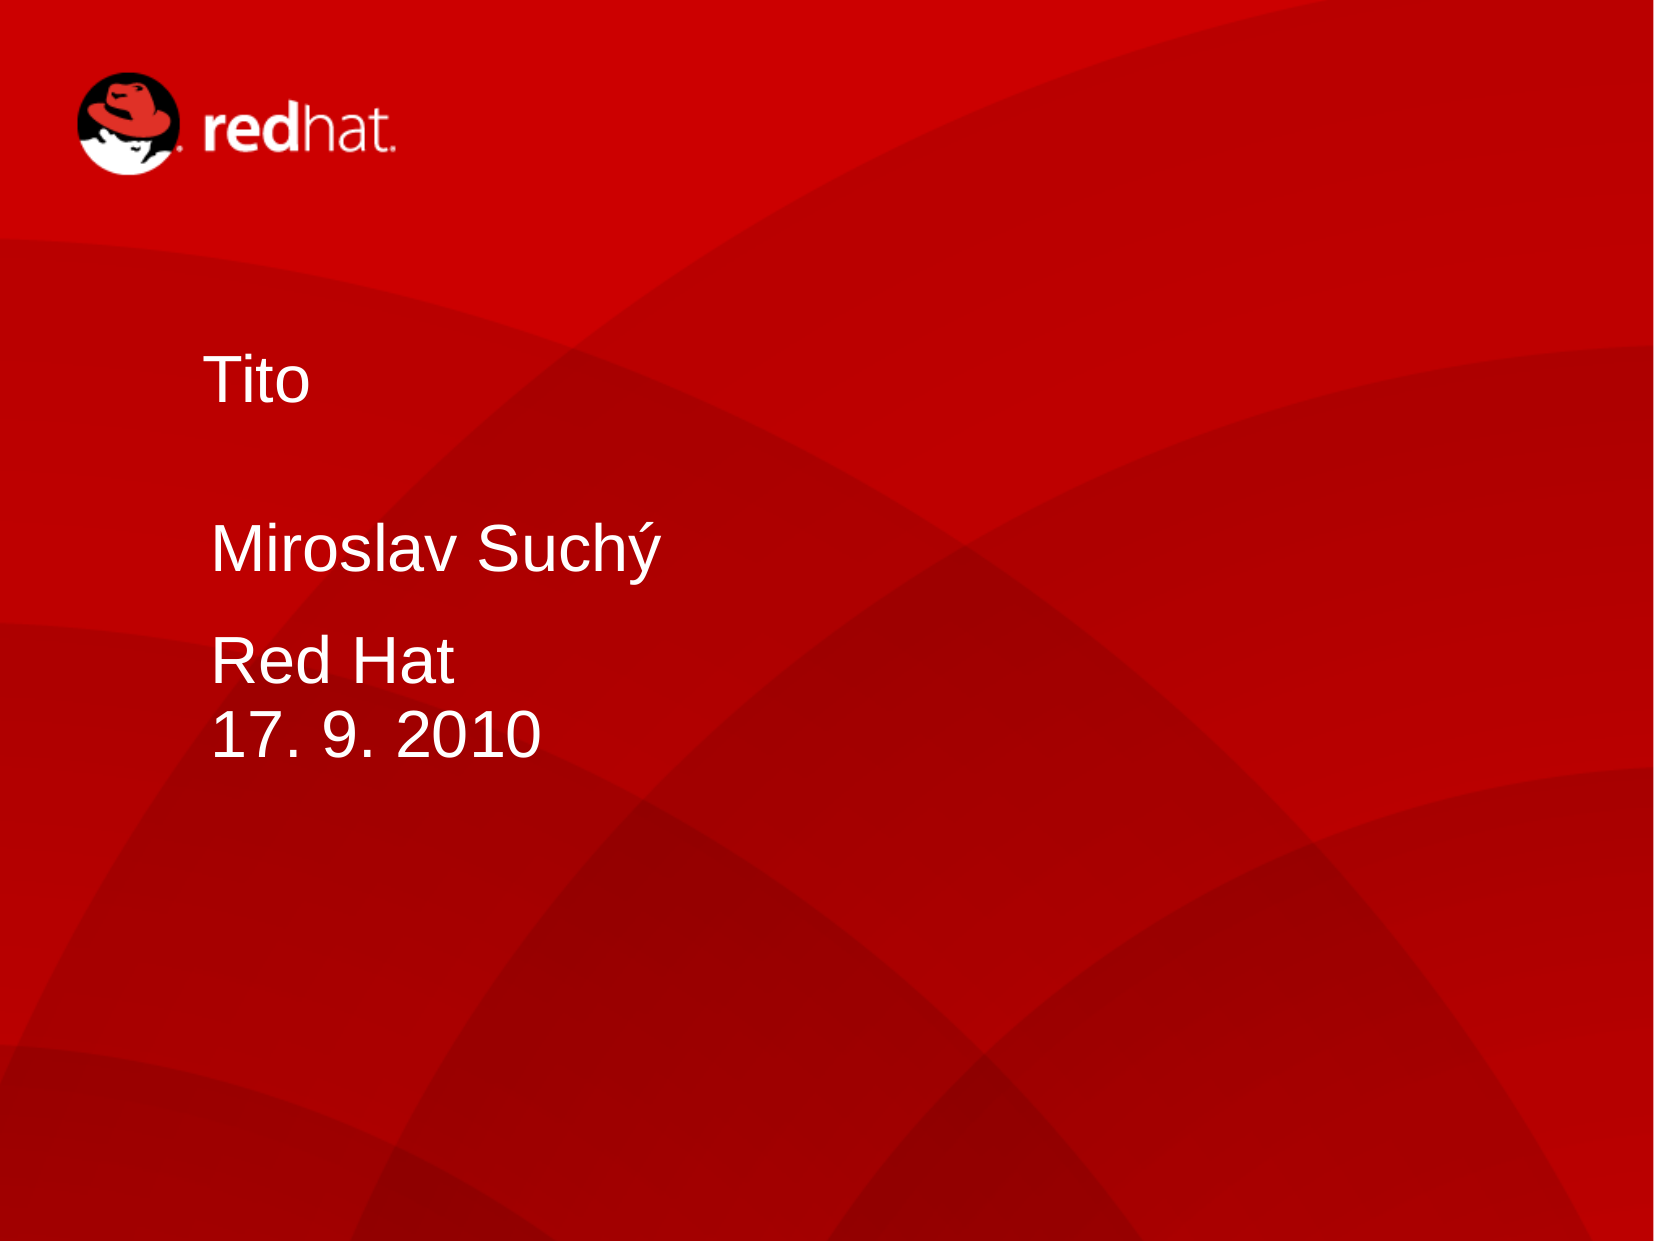

Tito
Miroslav Suchý Red Hat
17. 9. 2010